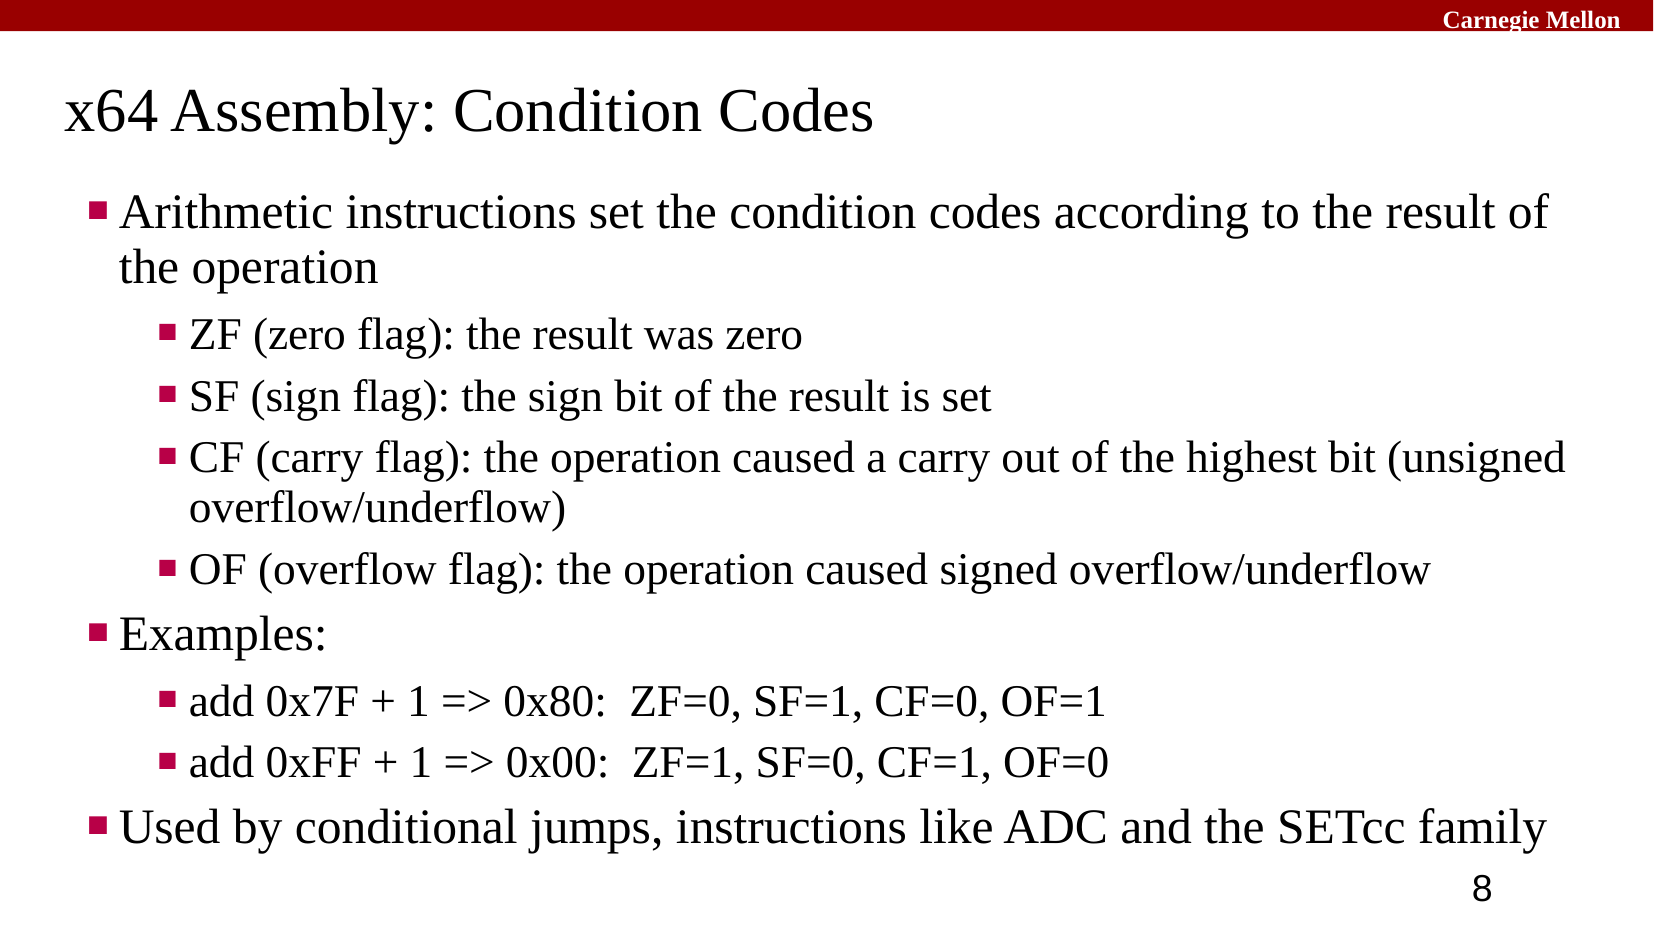

# x64 Assembly: Condition Codes
Arithmetic instructions set the condition codes according to the result of the operation
ZF (zero flag): the result was zero
SF (sign flag): the sign bit of the result is set
CF (carry flag): the operation caused a carry out of the highest bit (unsigned overflow/underflow)
OF (overflow flag): the operation caused signed overflow/underflow
Examples:
add 0x7F + 1 => 0x80: ZF=0, SF=1, CF=0, OF=1
add 0xFF + 1 => 0x00: ZF=1, SF=0, CF=1, OF=0
Used by conditional jumps, instructions like ADC and the SETcc family